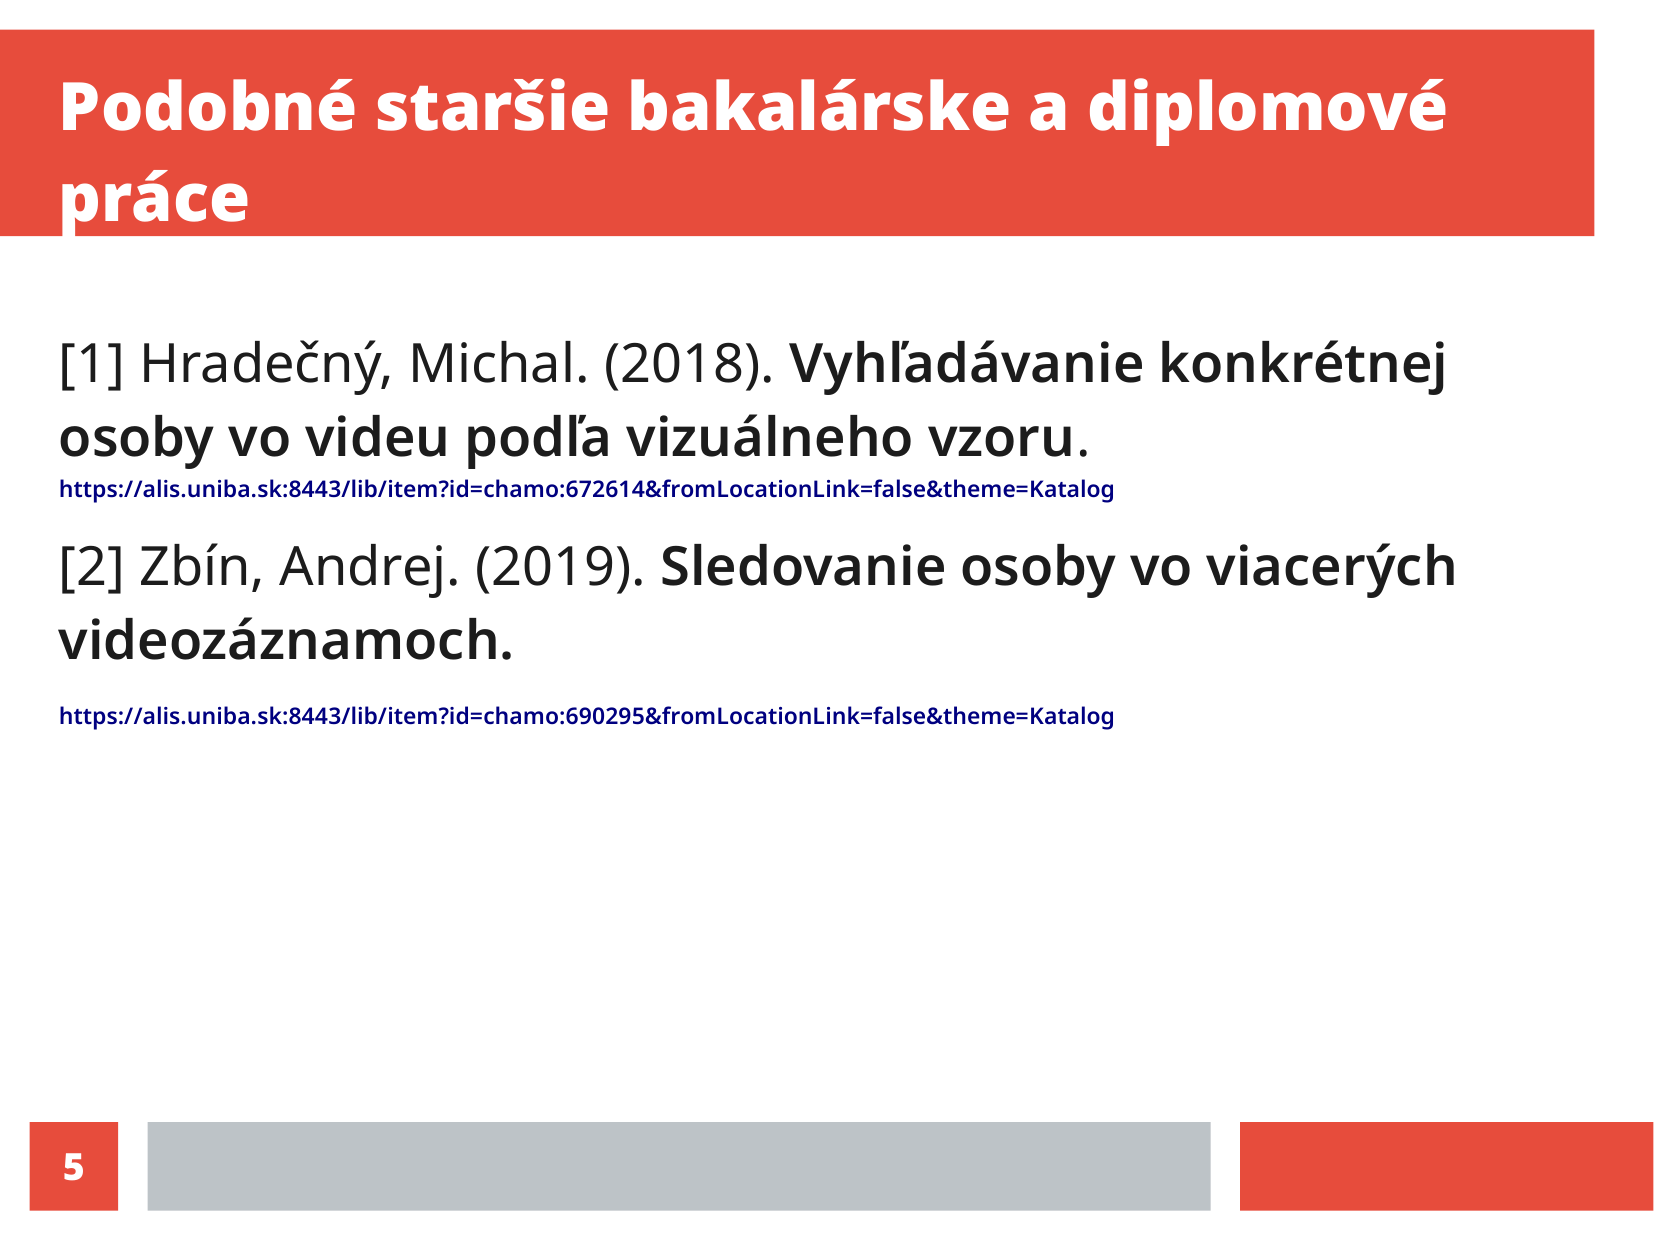

# Podobné staršie bakalárske a diplomové práce
[1] Hradečný, Michal. (2018). Vyhľadávanie konkrétnej osoby vo videu podľa vizuálneho vzoru.
https://alis.uniba.sk:8443/lib/item?id=chamo:672614&fromLocationLink=false&theme=Katalog
[2] Zbín, Andrej. (2019). Sledovanie osoby vo viacerých videozáznamoch.
https://alis.uniba.sk:8443/lib/item?id=chamo:690295&fromLocationLink=false&theme=Katalog
5